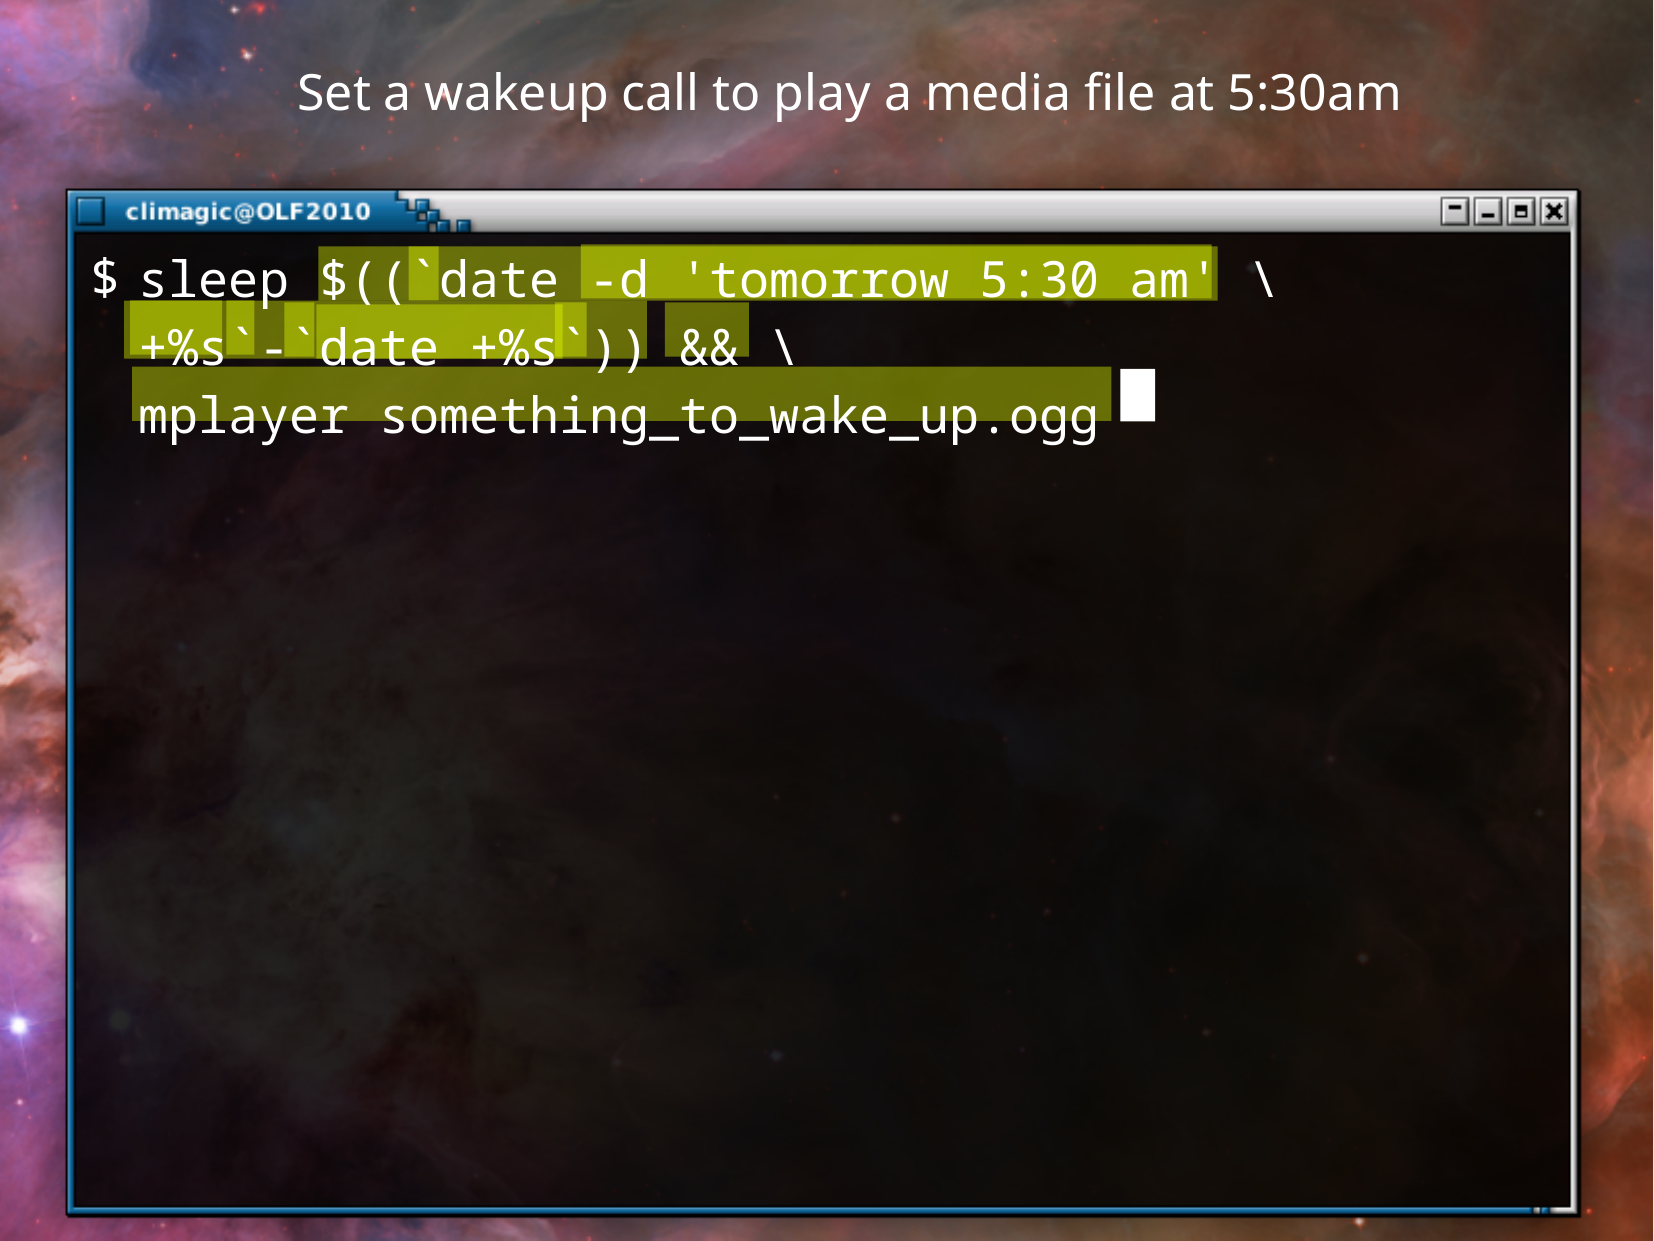

Set a wakeup call to play a media file at 5:30am
$
sleep $((`date -d 'tomorrow 5:30 am' \
+%s`-`date +%s`)) && \
mplayer something_to_wake_up.ogg